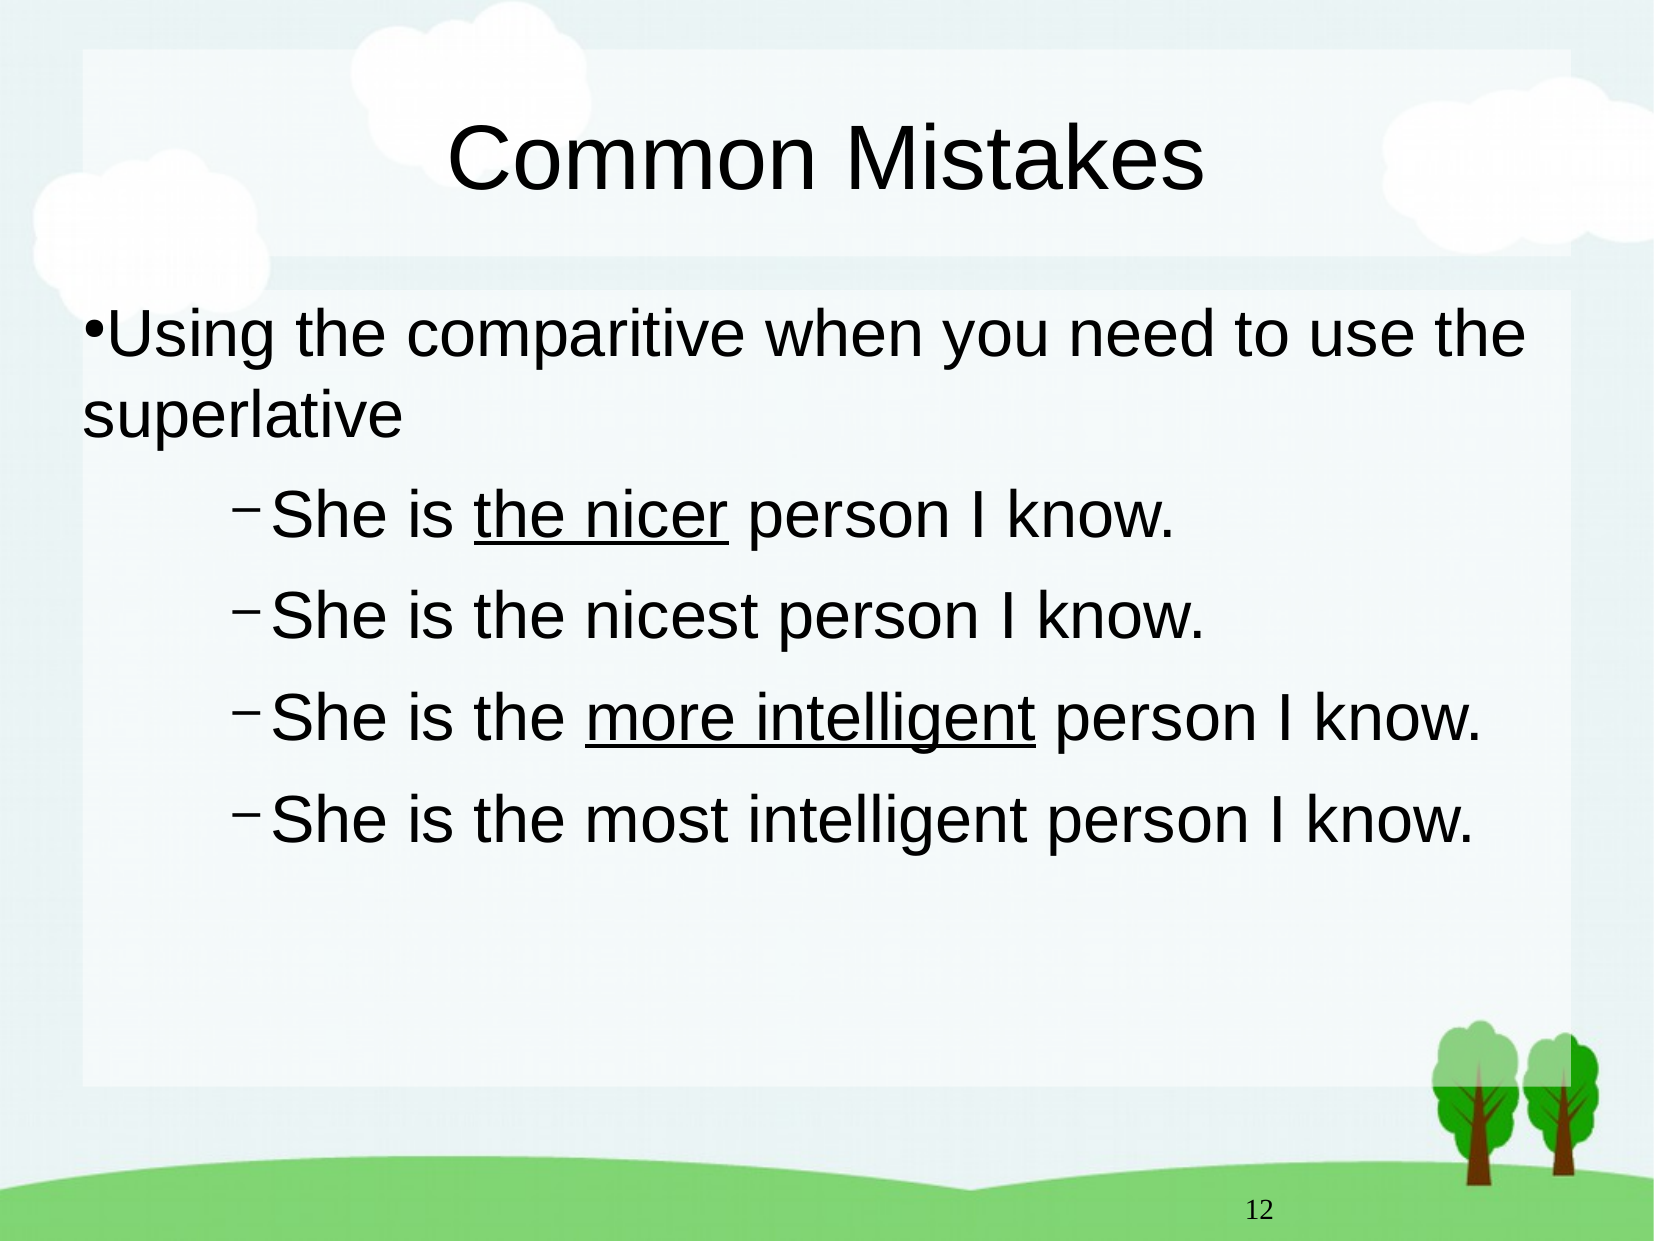

# Common Mistakes
Using the comparitive when you need to use the superlative
She is the nicer person I know.
She is the nicest person I know.
She is the more intelligent person I know.
She is the most intelligent person I know.